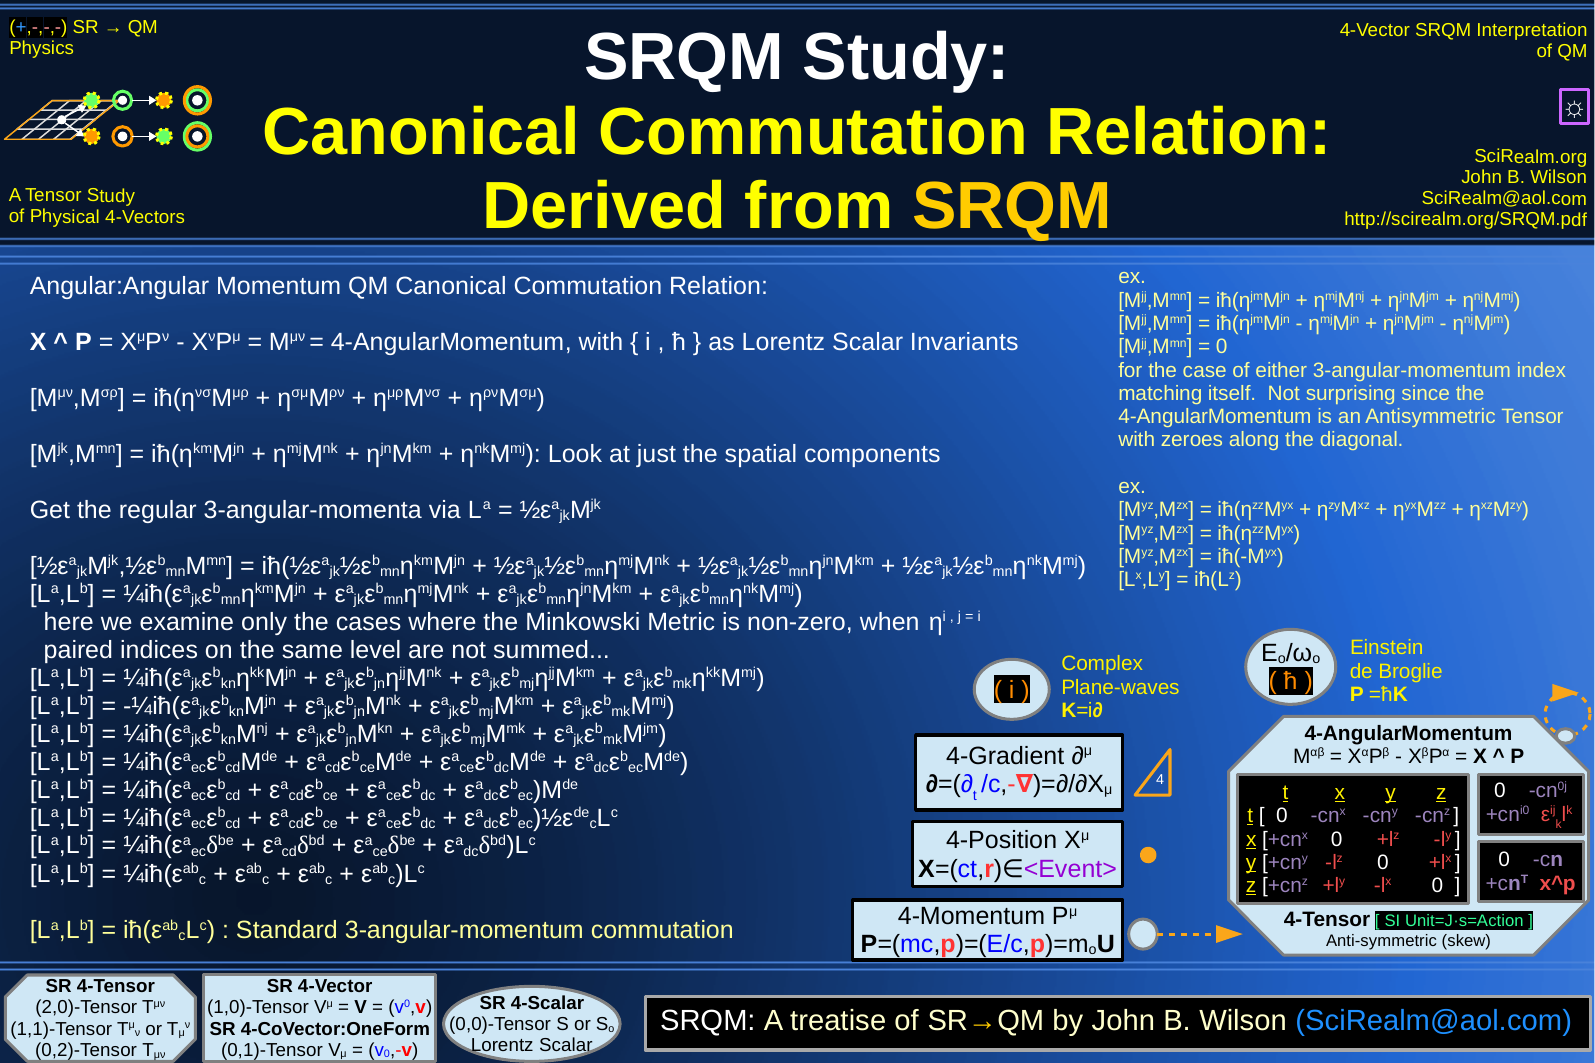

(+,-,-,-) SR → QM
Physics
A Tensor Study
of Physical 4-Vectors
4-Vector SRQM Interpretation
of QM
SciRealm.org
John B. Wilson
SciRealm@aol.com
http://scirealm.org/SRQM.pdf
# SRQM Study: Canonical Commutation Relation: Derived from SRQM
☼
ex.
[Mjj,Mmn] = iћ(ηjmMjn + ηmjMnj + ηjnMjm + ηnjMmj)
[Mjj,Mmn] = iћ(ηjmMjn - ηmjMjn + ηjnMjm - ηnjMjm)
[Mjj,Mmn] = 0
for the case of either 3-angular-momentum index matching itself. Not surprising since the
4-AngularMomentum is an Antisymmetric Tensor with zeroes along the diagonal.
ex.
[Myz,Mzx] = iћ(ηzzMyx + ηzyMxz + ηyxMzz + ηxzMzy)
[Myz,Mzx] = iћ(ηzzMyx)
[Myz,Mzx] = iћ(-Myx)
[Lx,Ly] = iћ(Lz)
Angular:Angular Momentum QM Canonical Commutation Relation:
X ^ P = XμPν - XνPμ = Mμν = 4-AngularMomentum, with { i , ћ } as Lorentz Scalar Invariants
[Mμν,Mσρ] = iћ(ηνσMμρ + ησμMρν + ημρMνσ + ηρνMσμ)
[Mjk,Mmn] = iћ(ηkmMjn + ηmjMnk + ηjnMkm + ηnkMmj): Look at just the spatial components
Get the regular 3-angular-momenta via La = ½εajkMjk
[½εajkMjk,½εbmnMmn] = iћ(½εajk½εbmnηkmMjn + ½εajk½εbmnηmjMnk + ½εajk½εbmnηjnMkm + ½εajk½εbmnηnkMmj)
[La,Lb] = ¼iћ(εajkεbmnηkmMjn + εajkεbmnηmjMnk + εajkεbmnηjnMkm + εajkεbmnηnkMmj)
 here we examine only the cases where the Minkowski Metric is non-zero, when ηi , j = i
 paired indices on the same level are not summed...
[La,Lb] = ¼iћ(εajkεbknηkkMjn + εajkεbjnηjjMnk + εajkεbmjηjjMkm + εajkεbmkηkkMmj)
[La,Lb] = -¼iћ(εajkεbknMjn + εajkεbjnMnk + εajkεbmjMkm + εajkεbmkMmj)
[La,Lb] = ¼iћ(εajkεbknMnj + εajkεbjnMkn + εajkεbmjMmk + εajkεbmkMjm)
[La,Lb] = ¼iћ(εaecεbcdMde + εacdεbceMde + εaceεbdcMde + εadcεbecMde)
[La,Lb] = ¼iћ(εaecεbcd + εacdεbce + εaceεbdc + εadcεbec)Mde
[La,Lb] = ¼iћ(εaecεbcd + εacdεbce + εaceεbdc + εadcεbec)½εdecLc
[La,Lb] = ¼iћ(εaecδbe + εacdδbd + εaceδbe + εadcδbd)Lc
[La,Lb] = ¼iћ(εabc + εabc + εabc + εabc)Lc
[La,Lb] = iћ(εabcLc) : Standard 3-angular-momentum commutation
Einstein
de Broglie
P =ћK
Eo/ωo
( ћ )
Complex
Plane-waves
K=i∂
( i )
4-AngularMomentum
Mαβ = XαPβ - XβPα = X ^ P
4-Tensor [ SI Unit=J·s=Action ]
Anti-symmetric (skew)
 t x y z
t [ 0 -cnx -cny -cnz ]
x [+cnx 0 +lz -ly ]
y [+cny -lz 0 +lx ]
z [+cnz +ly -lx 0 ]
 0 -cn0j
+cni0 εijklk
 0 -cn
+cnT x^p
4-Gradient ∂μ
∂=(∂t /c,-∇)=∂/∂Xμ
 4
4-Position Xμ
X=(ct,r)∈<Event>
4-Momentum Pμ
P=(mc,p)=(E/c,p)=moU
SR 4-Tensor
(2,0)-Tensor Tμν
(1,1)-Tensor Tμν or Tμν
(0,2)-Tensor Tμν
SR 4-Vector
(1,0)-Tensor Vμ = V = (v0,v)
SR 4-CoVector:OneForm
(0,1)-Tensor Vμ = (v0,-v)
SR 4-Scalar
(0,0)-Tensor S or So
Lorentz Scalar
SRQM: A treatise of SR→QM by John B. Wilson (SciRealm@aol.com)